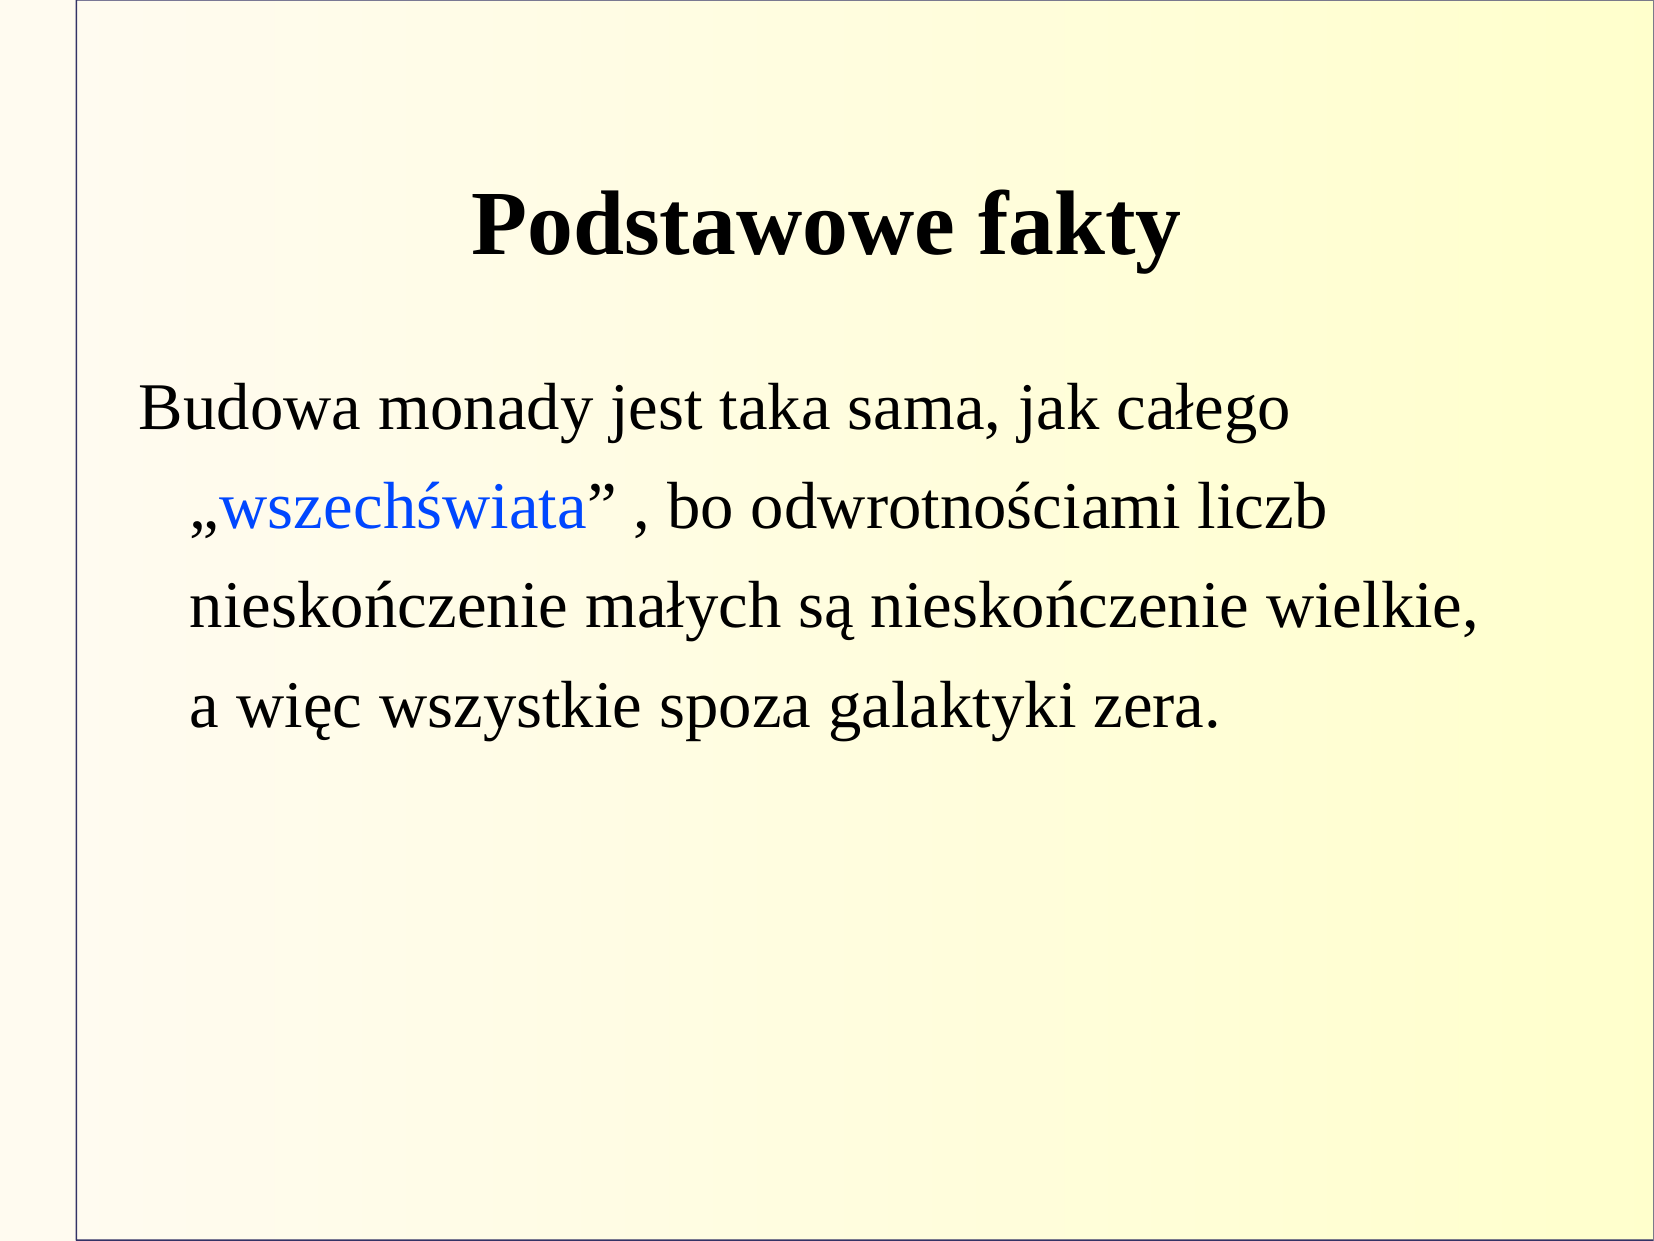

# Podstawowe fakty
Budowa monady jest taka sama, jak całego „wszechświata” , bo odwrotnościami liczb nieskończenie małych są nieskończenie wielkie, a więc wszystkie spoza galaktyki zera.